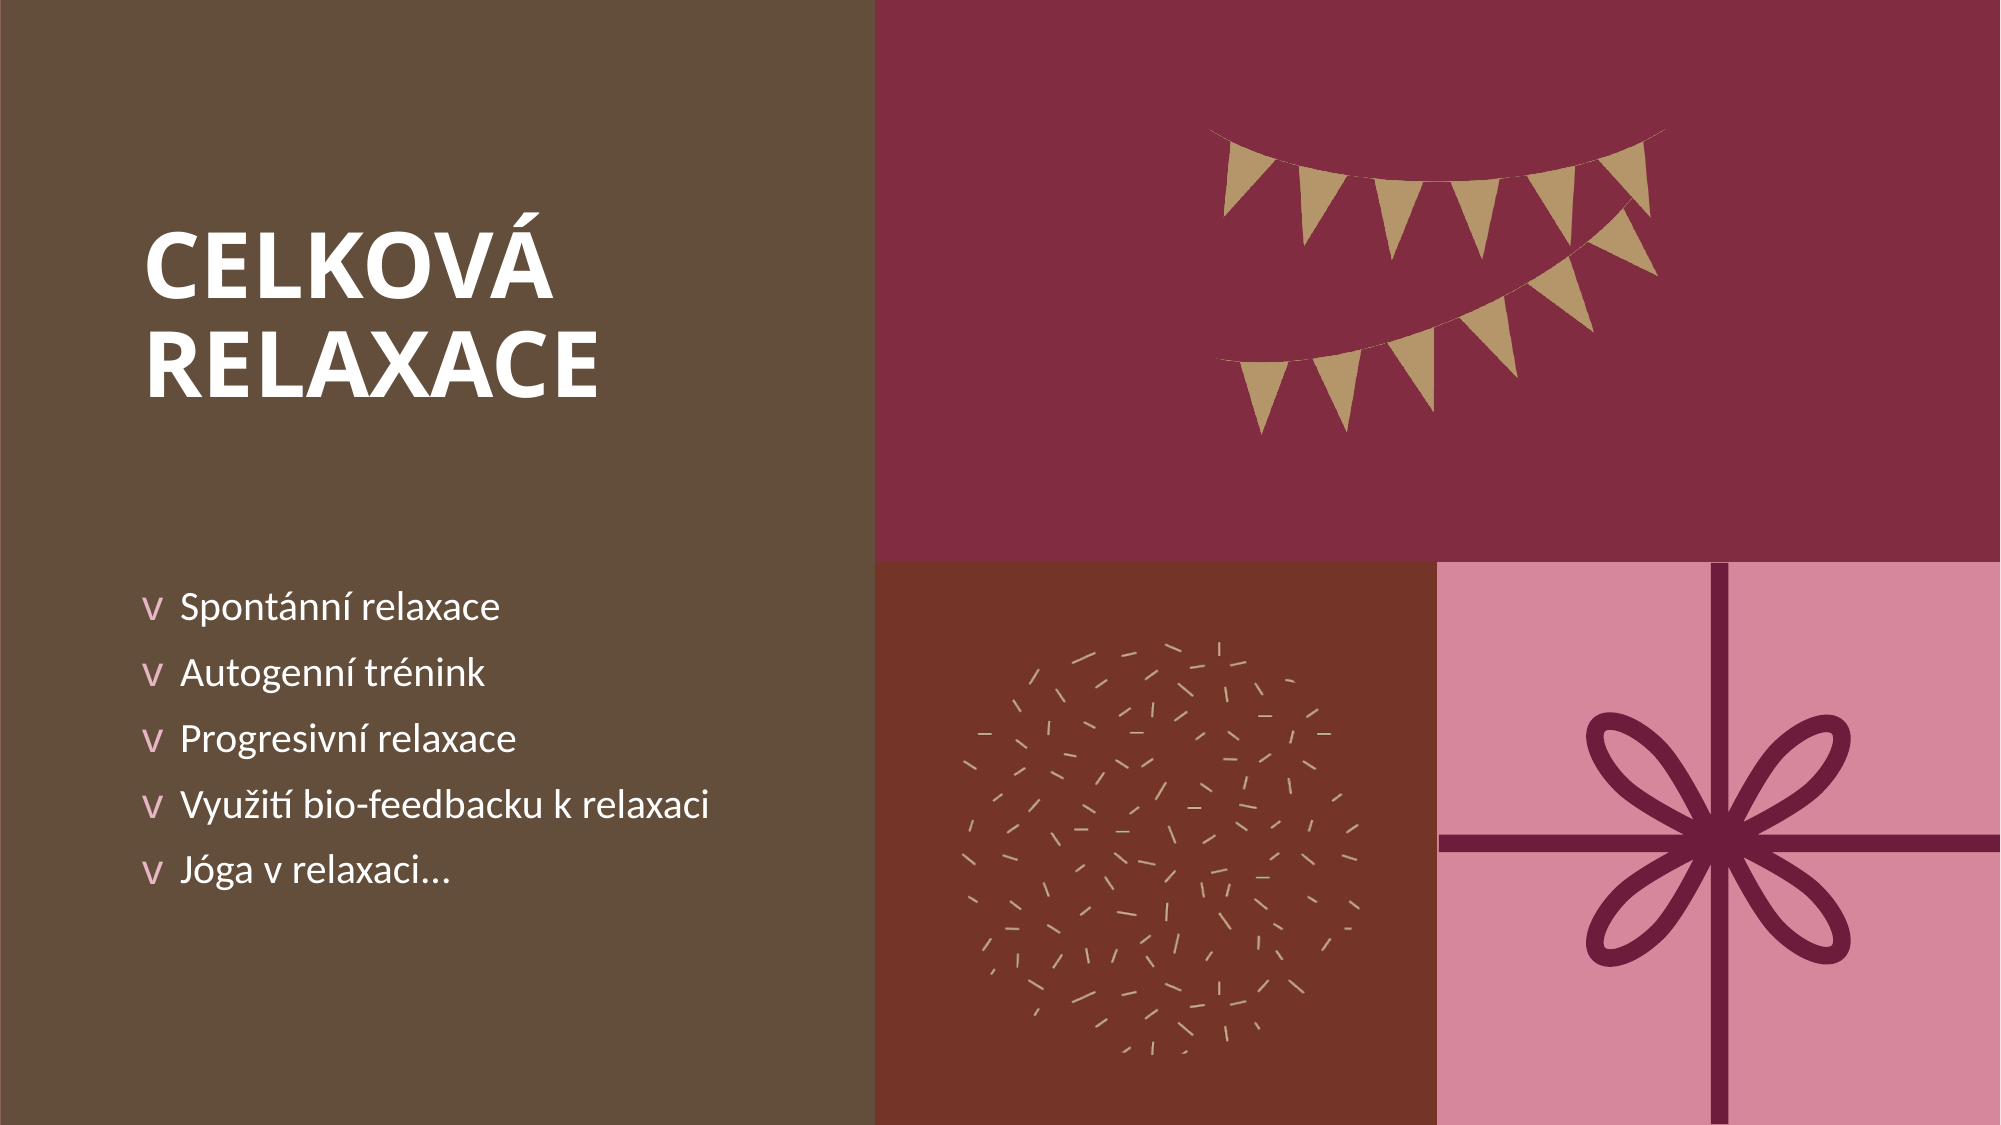

# CELKOVÁ RELAXACE
Spontánní relaxace
Autogenní trénink
Progresivní relaxace
Využití bio-feedbacku k relaxaci
Jóga v relaxaci...